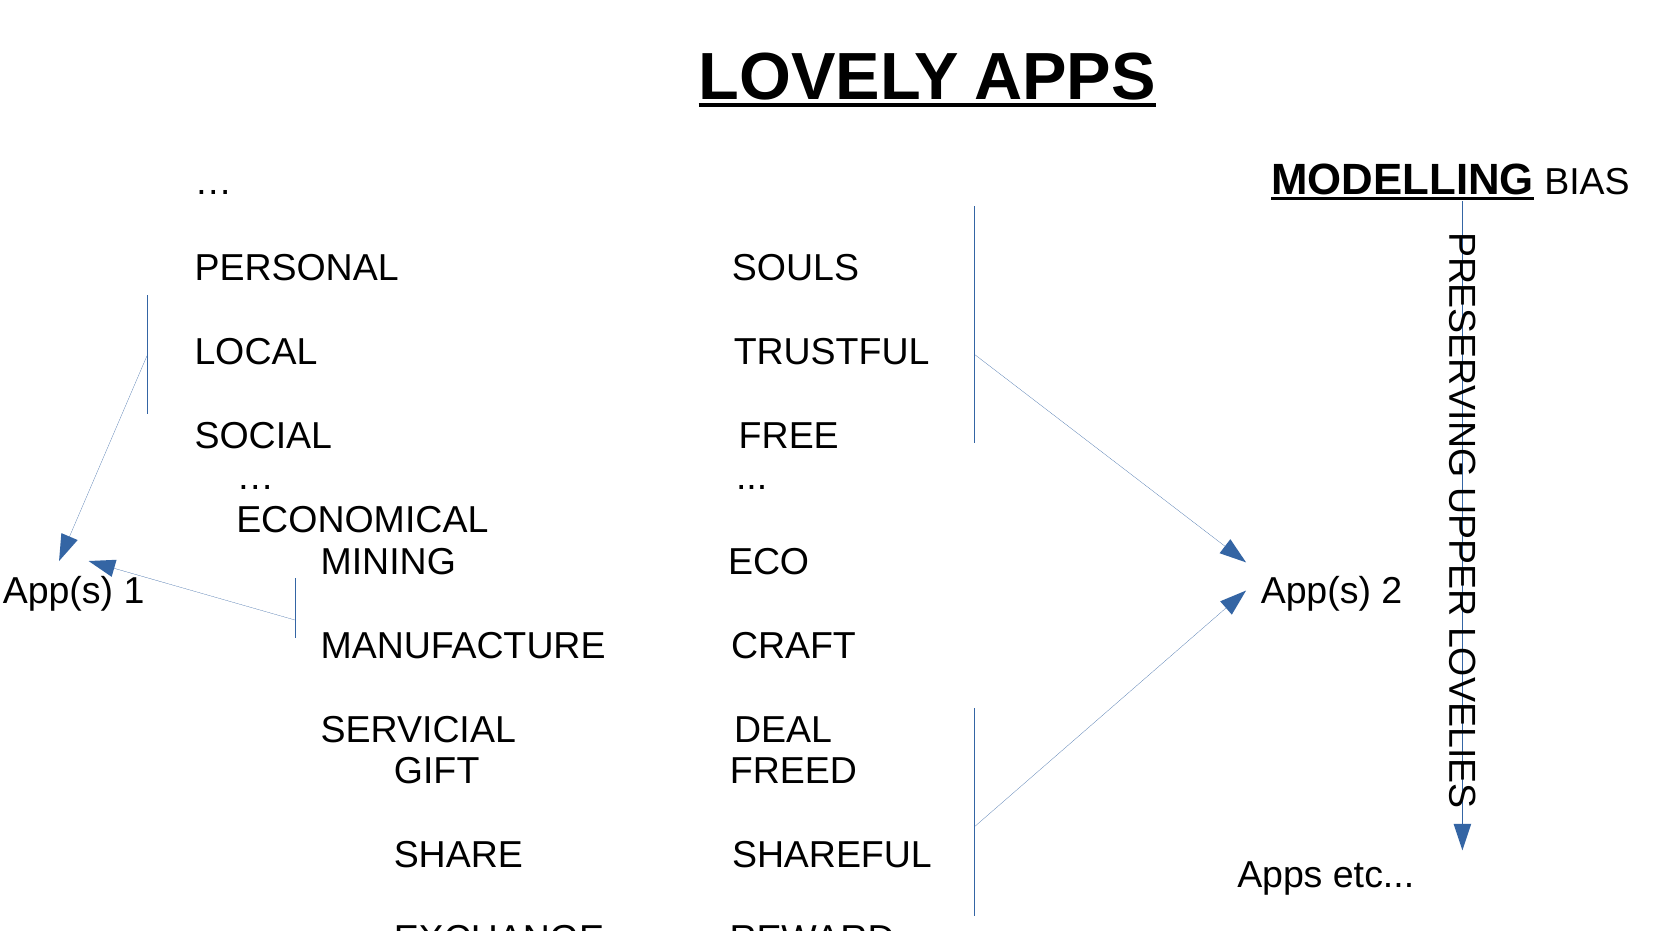

LOVELY APPS
… MODELLING BIAS
PERSONAL SOULS
LOCAL TRUSTFUL
SOCIAL FREE
 … ...
 ECONOMICAL
 MINING ECO
 MANUFACTURE CRAFT
 SERVICIAL DEAL
 GIFT FREED
 SHARE SHAREFUL
 EXCHANGE REWARD
PRESERVING UPPER LOVELIES
App(s) 1
App(s) 2
Apps etc...